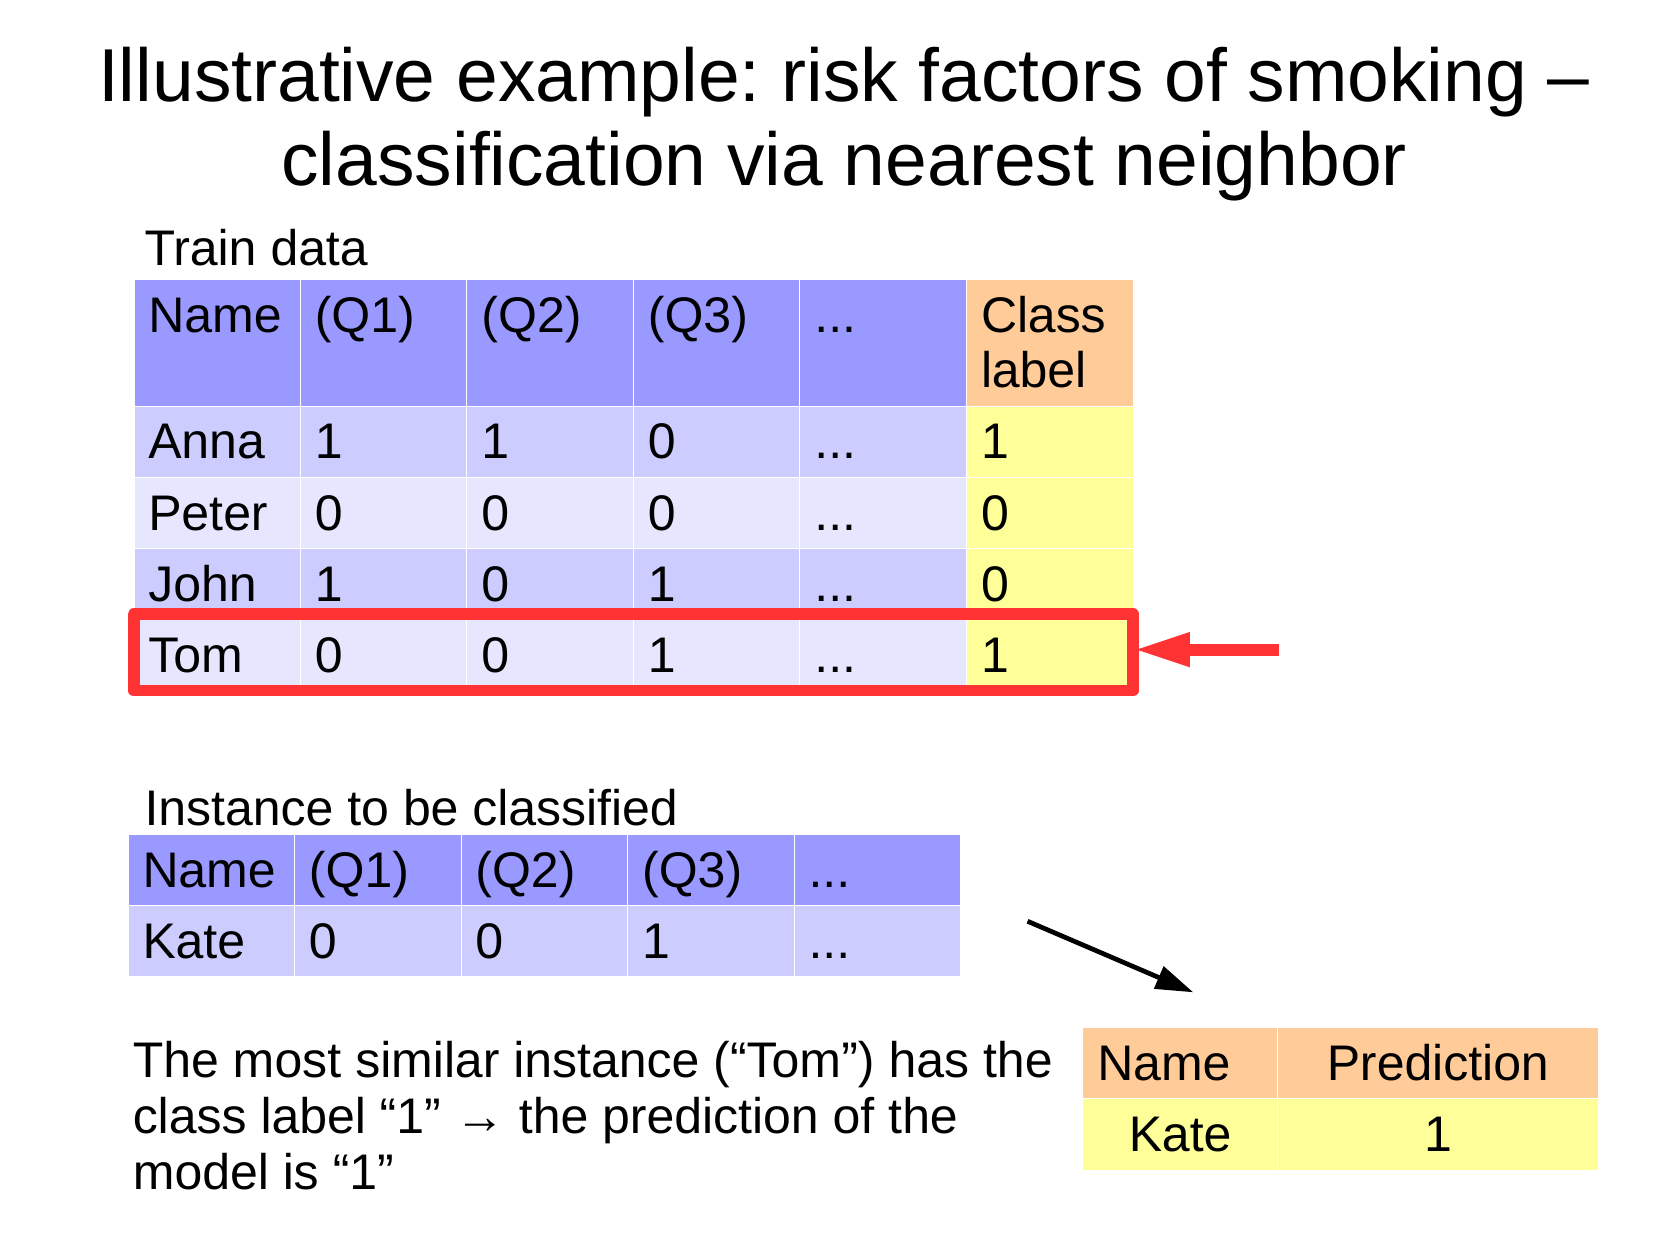

# Illustrative example: risk factors of smoking – classification via nearest neighbor
Train data
| Name | (Q1) | (Q2) | (Q3) | ... | Class label |
| --- | --- | --- | --- | --- | --- |
| Anna | 1 | 1 | 0 | ... | 1 |
| Peter | 0 | 0 | 0 | ... | 0 |
| John | 1 | 0 | 1 | ... | 0 |
| Tom | 0 | 0 | 1 | ... | 1 |
Instance to be classified
| Name | (Q1) | (Q2) | (Q3) | ... |
| --- | --- | --- | --- | --- |
| Kate | 0 | 0 | 1 | ... |
The most similar instance (“Tom”) has the
class label “1” → the prediction of the
model is “1”
| Name | Prediction |
| --- | --- |
| Kate | 1 |